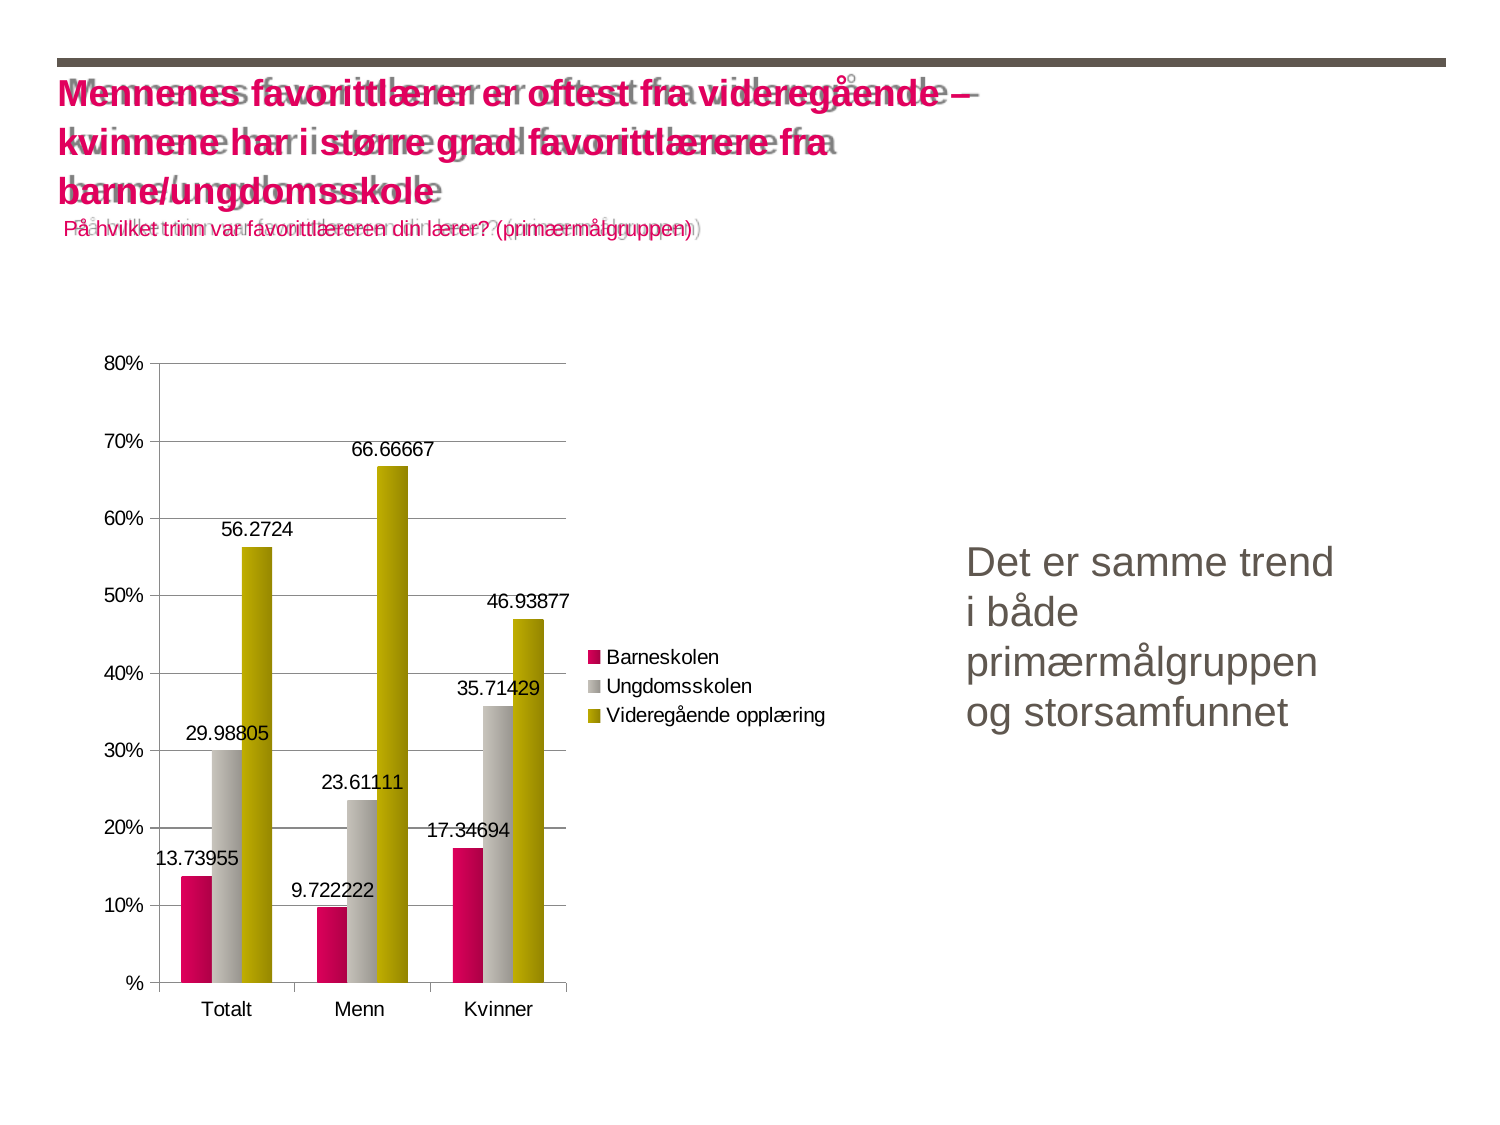

# Mennenes favorittlærer er oftest fra videregående – kvinnene har i større grad favorittlærere fra barne/ungdomsskole På hvilket trinn var favorittlæreren din lærer? (primærmålgruppen)
### Chart
| Category | Barneskolen | Ungdomsskolen | Videregående opplæring |
|---|---|---|---|
| Totalt | 13.73955 | 29.98805 | 56.2724 |
| Menn | 9.722222 | 23.61111 | 66.66667 |
| Kvinner | 17.34694 | 35.71429 | 46.93877 |Det er samme trend i både primærmålgruppen og storsamfunnet